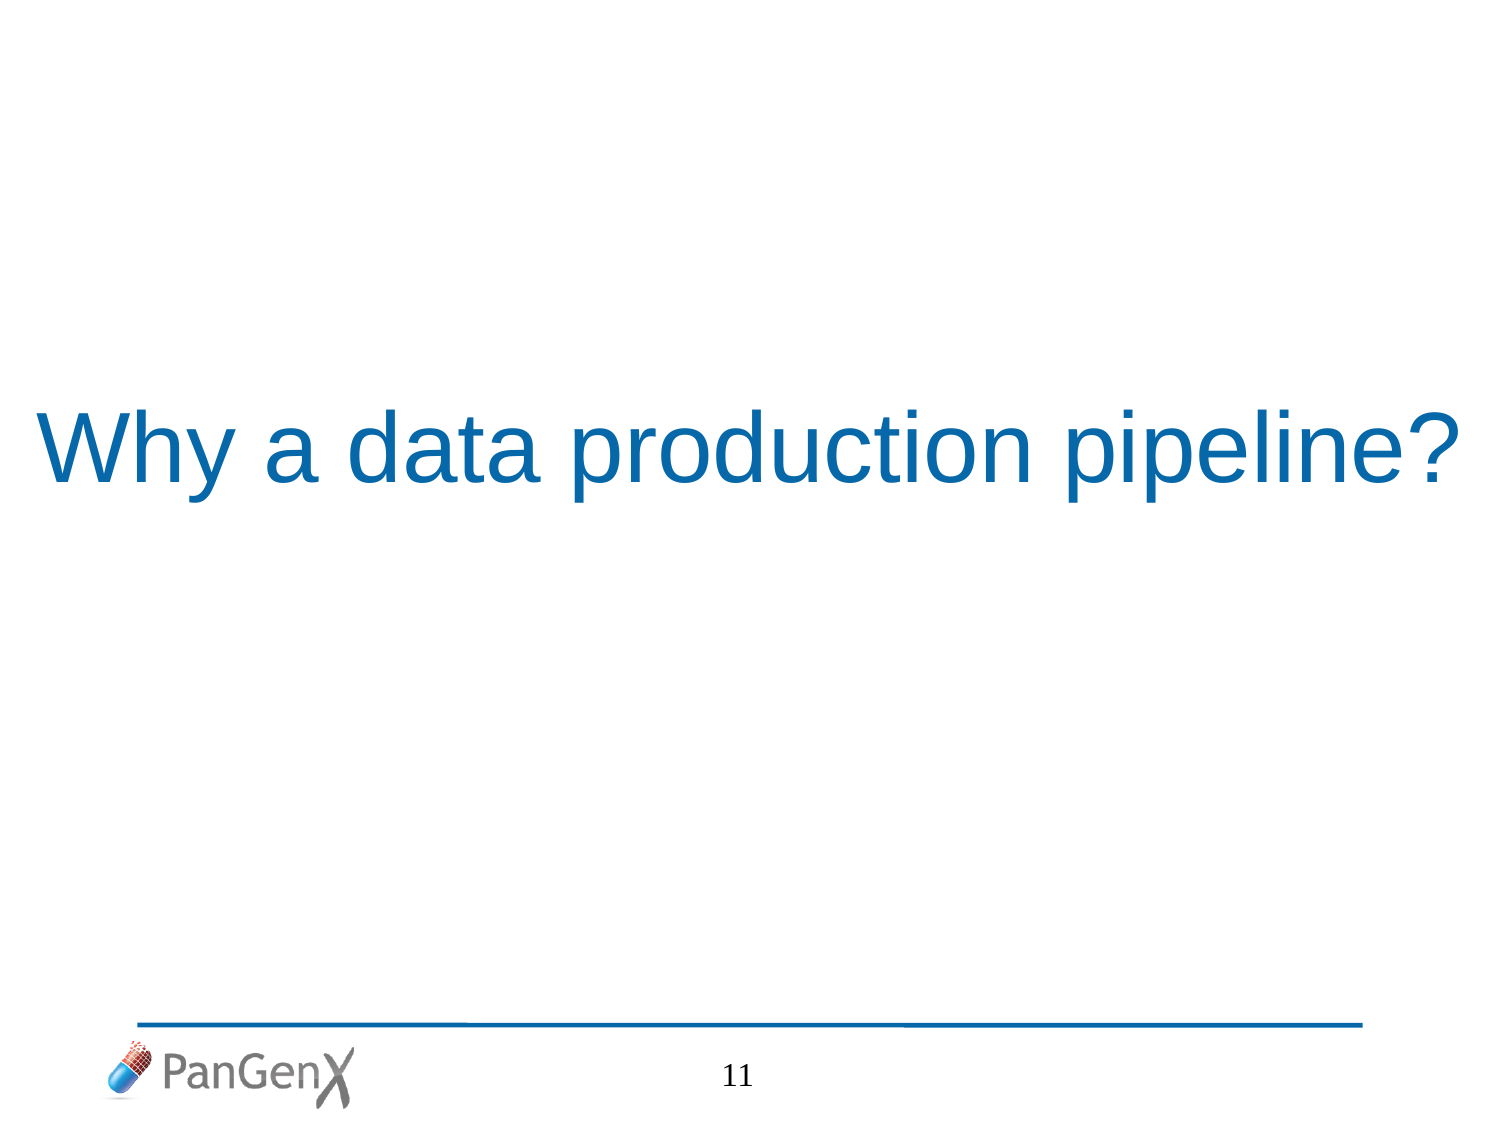

# Why a data production pipeline?
11